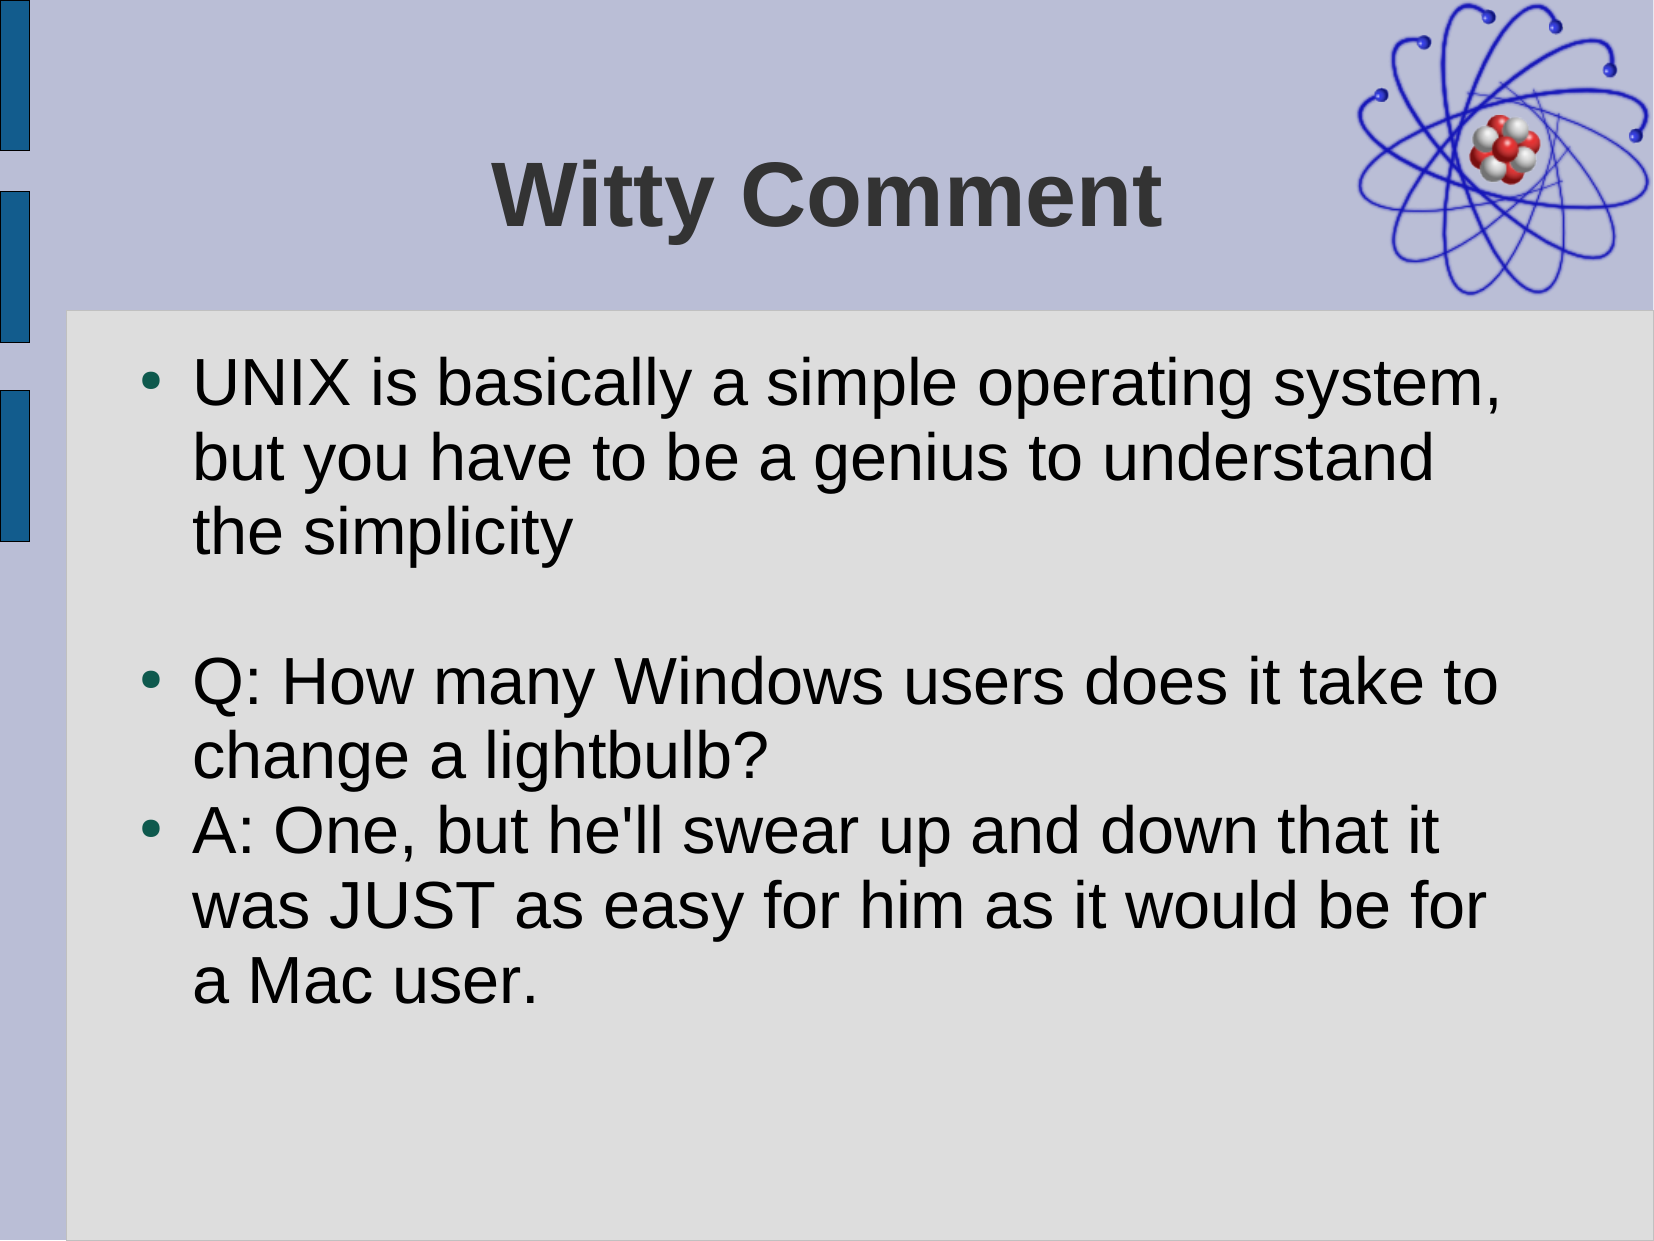

# Witty Comment
UNIX is basically a simple operating system, but you have to be a genius to understand the simplicity
Q: How many Windows users does it take to change a lightbulb?
A: One, but he'll swear up and down that it was JUST as easy for him as it would be for a Mac user.
<Try to find something better>
Type “cat /boot/vmlinuz > /dev/audio” to hear the Voice of God
Failure is not an option – it comes standard with Vista
"We all know Linux is great...it does infinite loops in 5 seconds." -- Linus
"We all know Linux is great...it does infinite loops in 5 seconds." -- Linus
<Try to find something better>
$ cat “food in a can”
cat: can not open food in a can